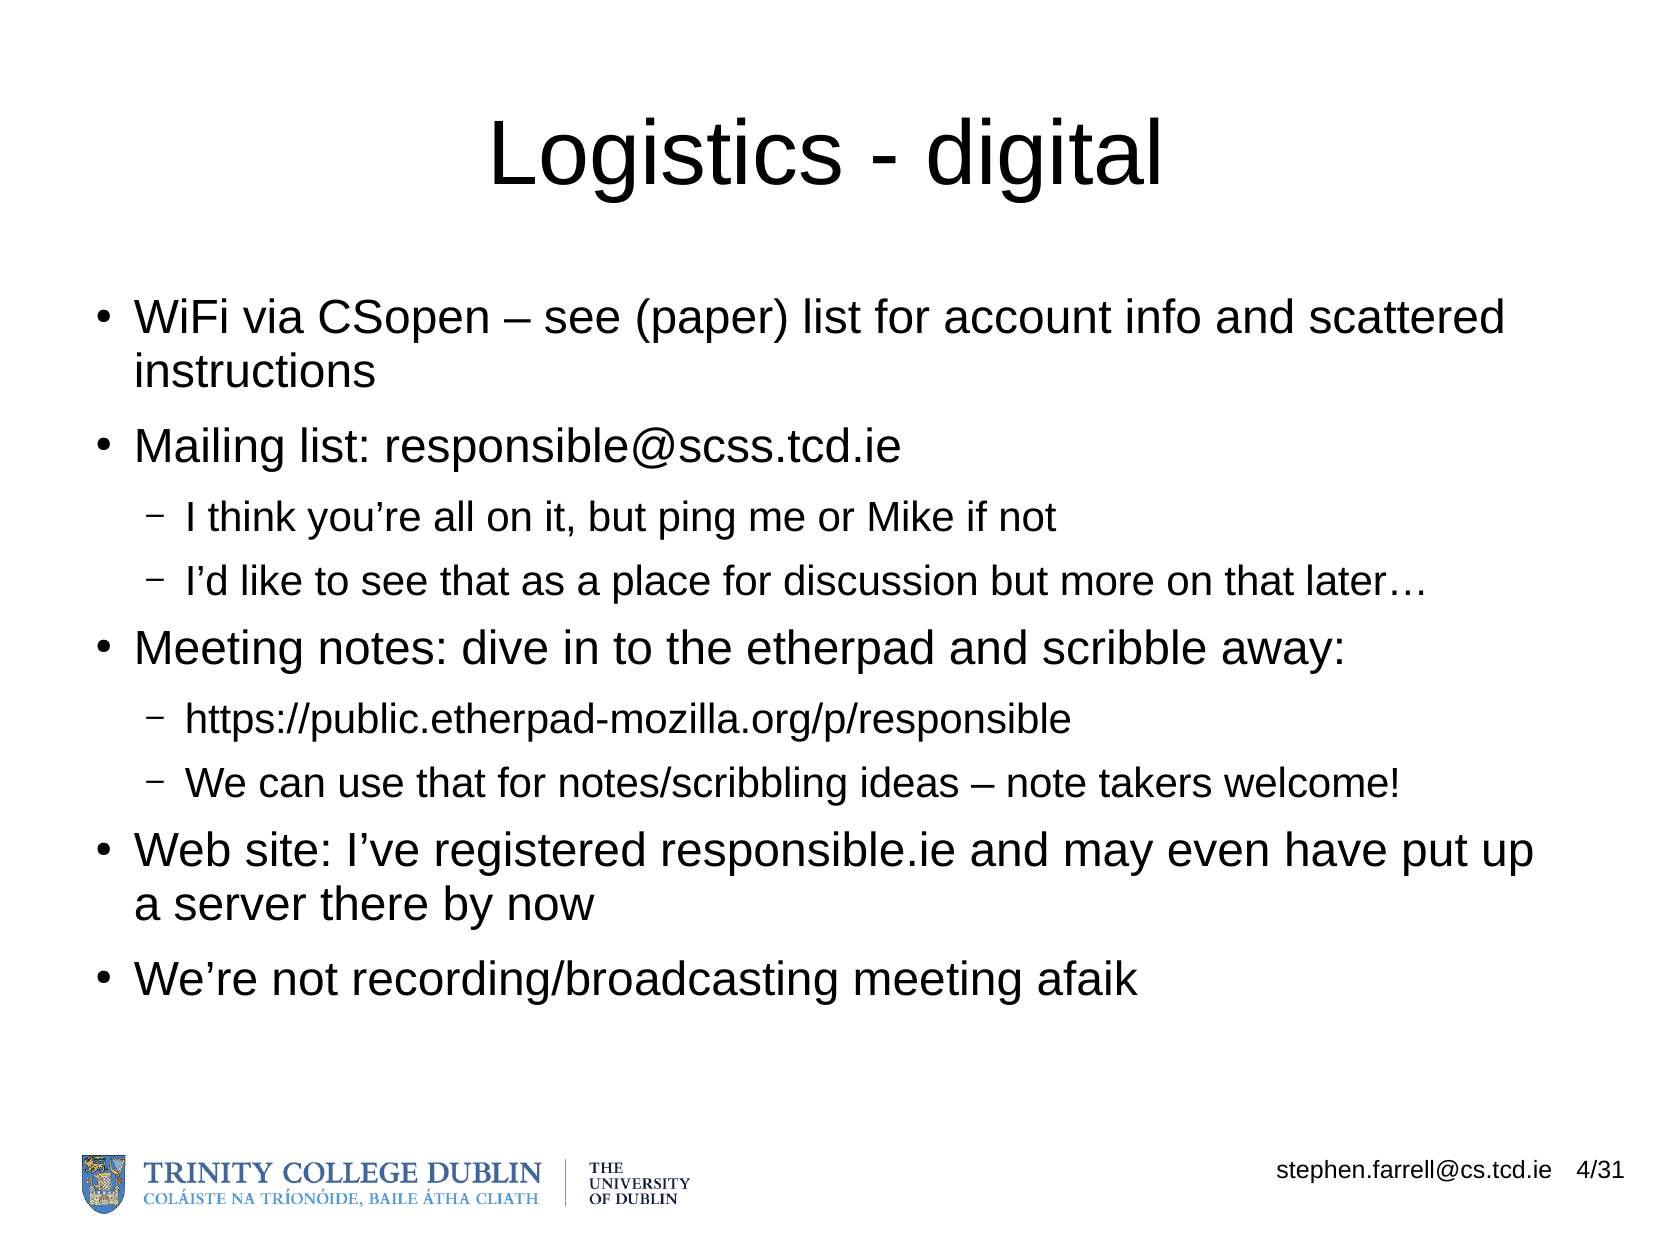

Logistics - digital
# WiFi via CSopen – see (paper) list for account info and scattered instructions
Mailing list: responsible@scss.tcd.ie
I think you’re all on it, but ping me or Mike if not
I’d like to see that as a place for discussion but more on that later…
Meeting notes: dive in to the etherpad and scribble away:
https://public.etherpad-mozilla.org/p/responsible
We can use that for notes/scribbling ideas – note takers welcome!
Web site: I’ve registered responsible.ie and may even have put up a server there by now
We’re not recording/broadcasting meeting afaik